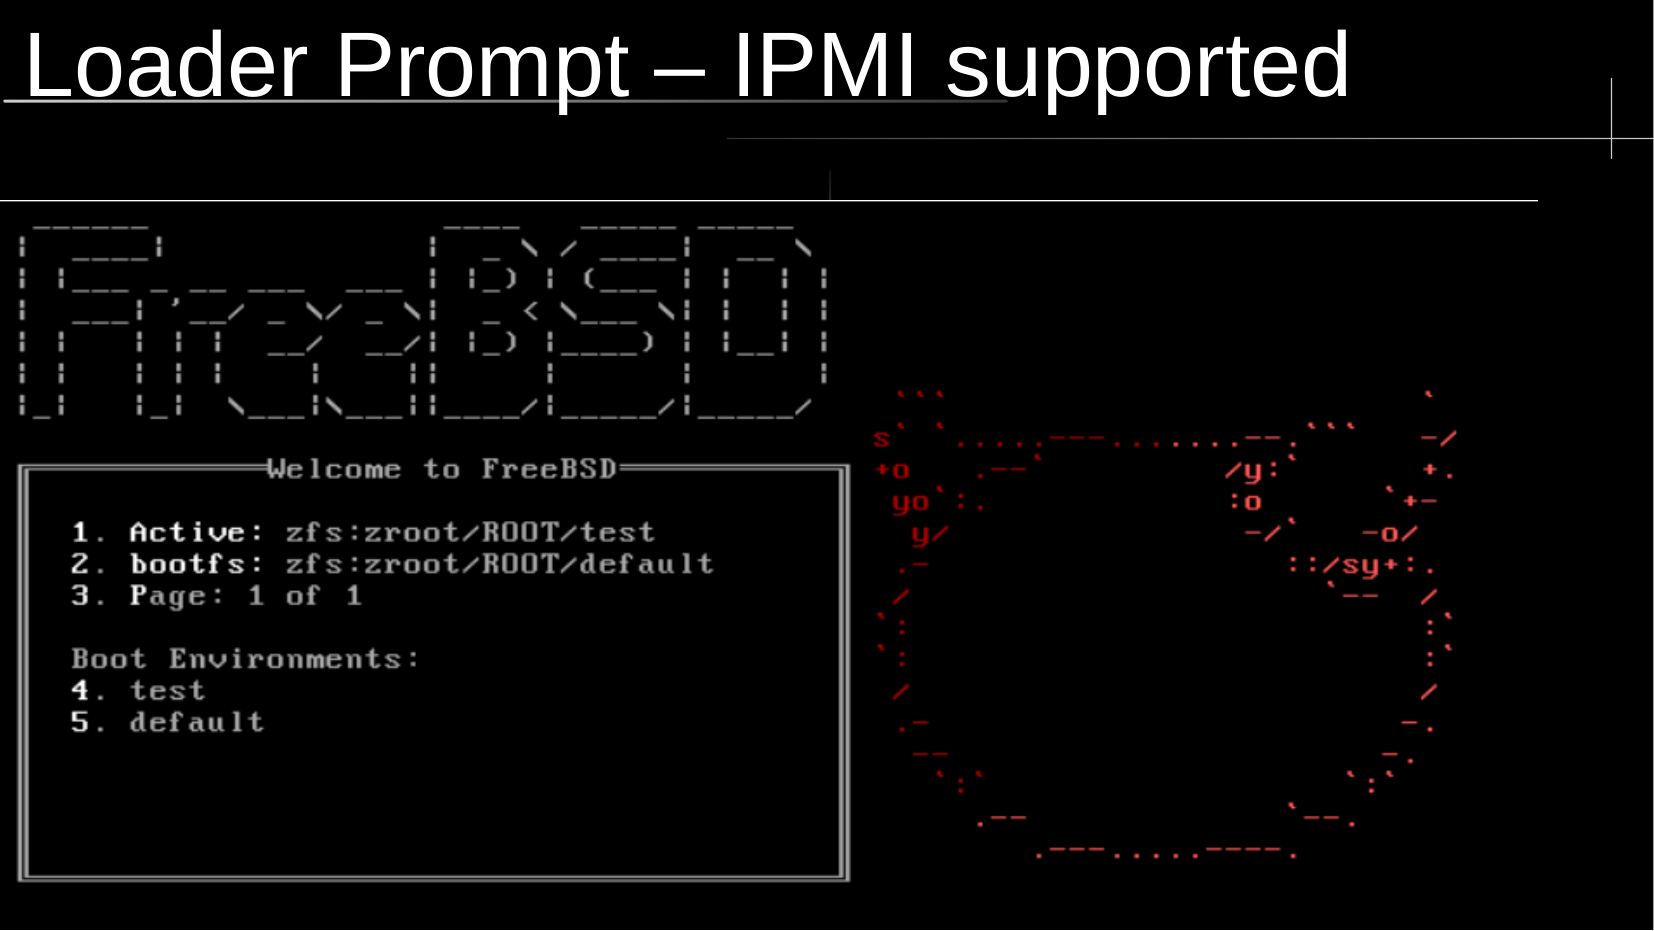

# Loader Prompt – IPMI supported
27